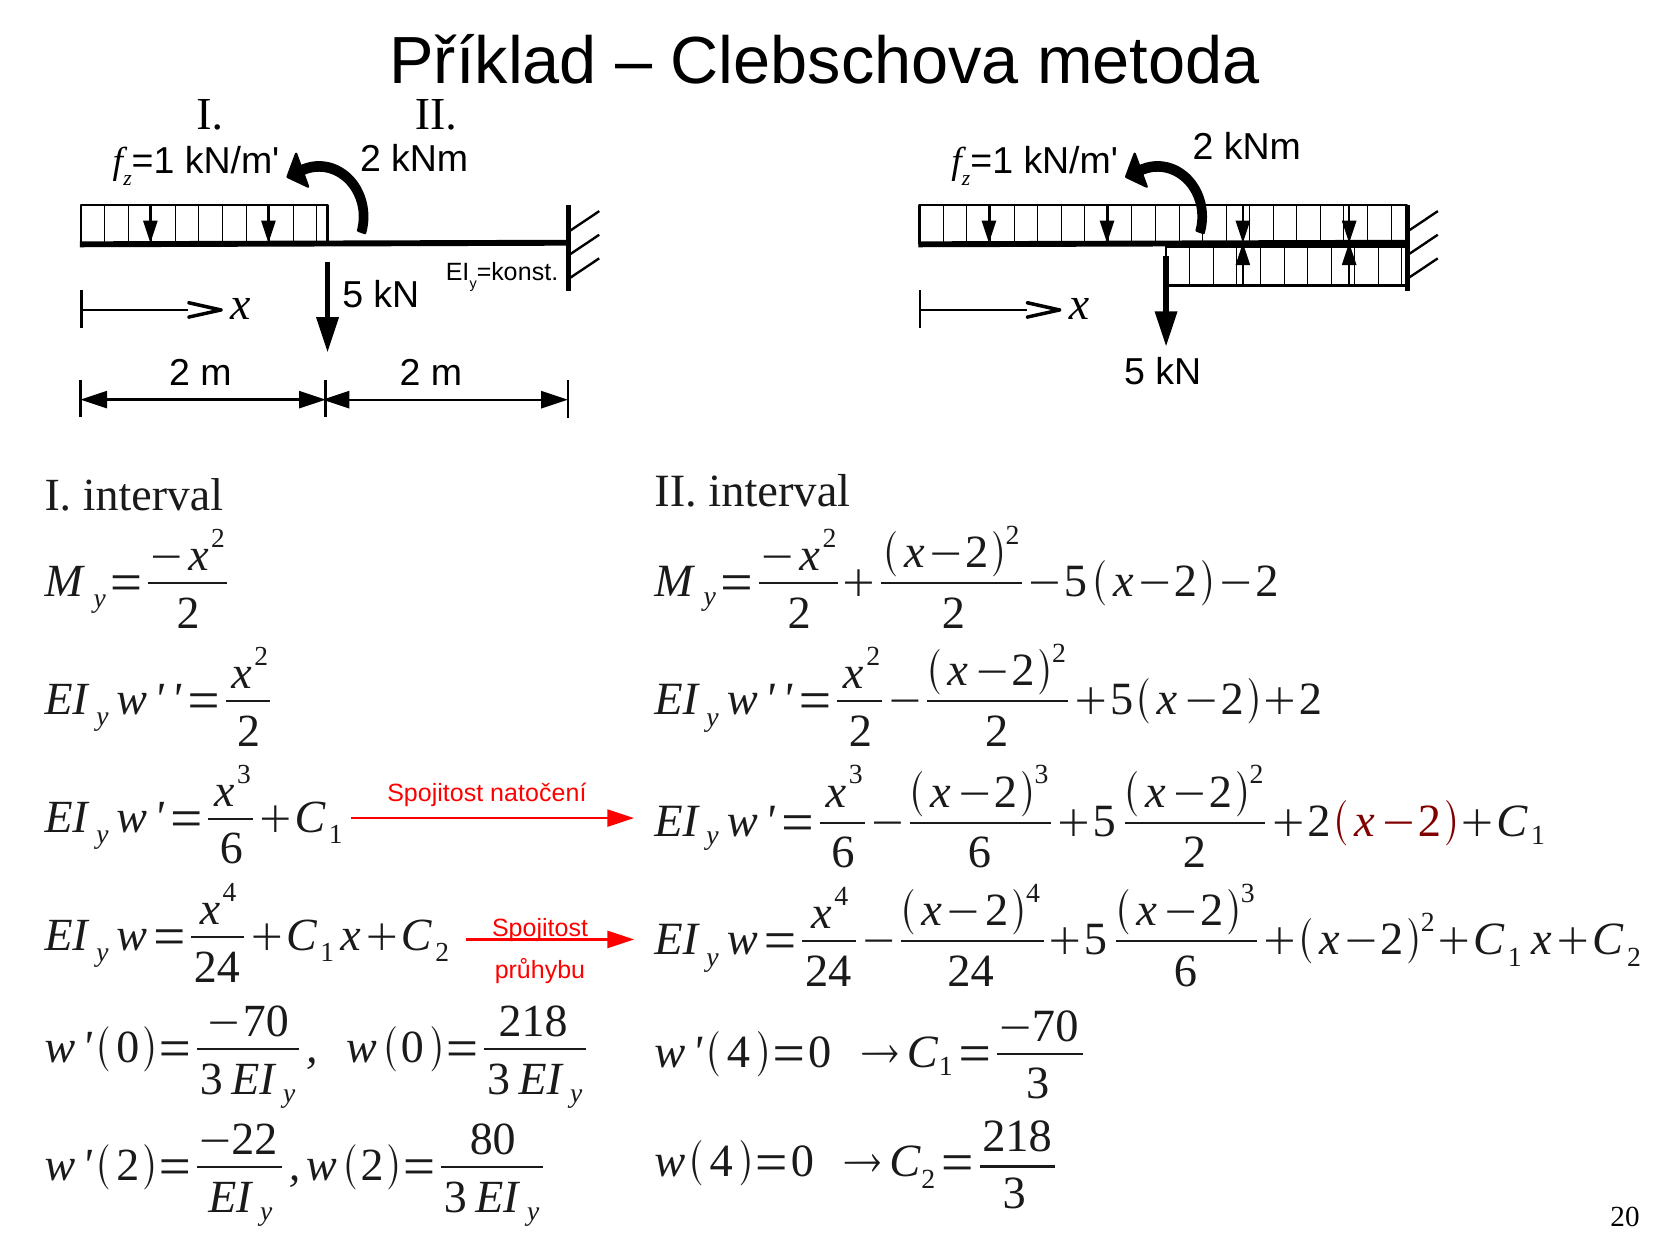

# Příklad – Clebschova metoda
I.
II.
2 kNm
2 kNm
fz=1 kN/m'
fz=1 kN/m'
EIy=konst.
5 kN
x
x
5 kN
2 m
2 m
Spojitost natočení
Spojitost průhybu
20